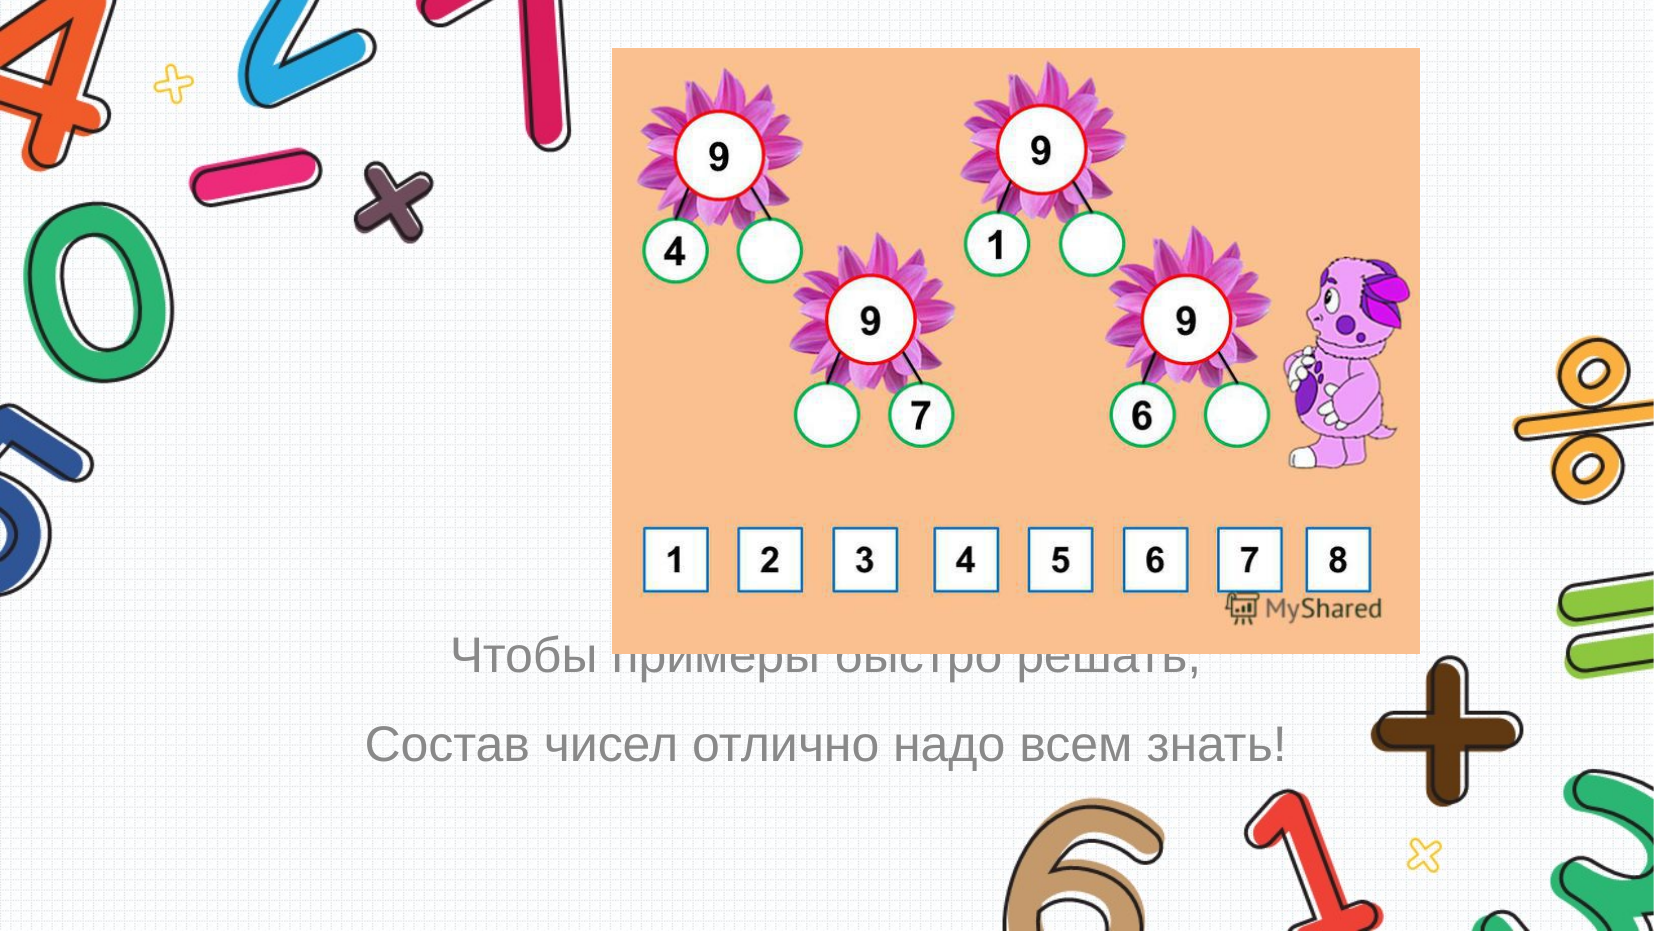

# Чтобы примеры быстро решать,
Состав чисел отлично надо всем знать!